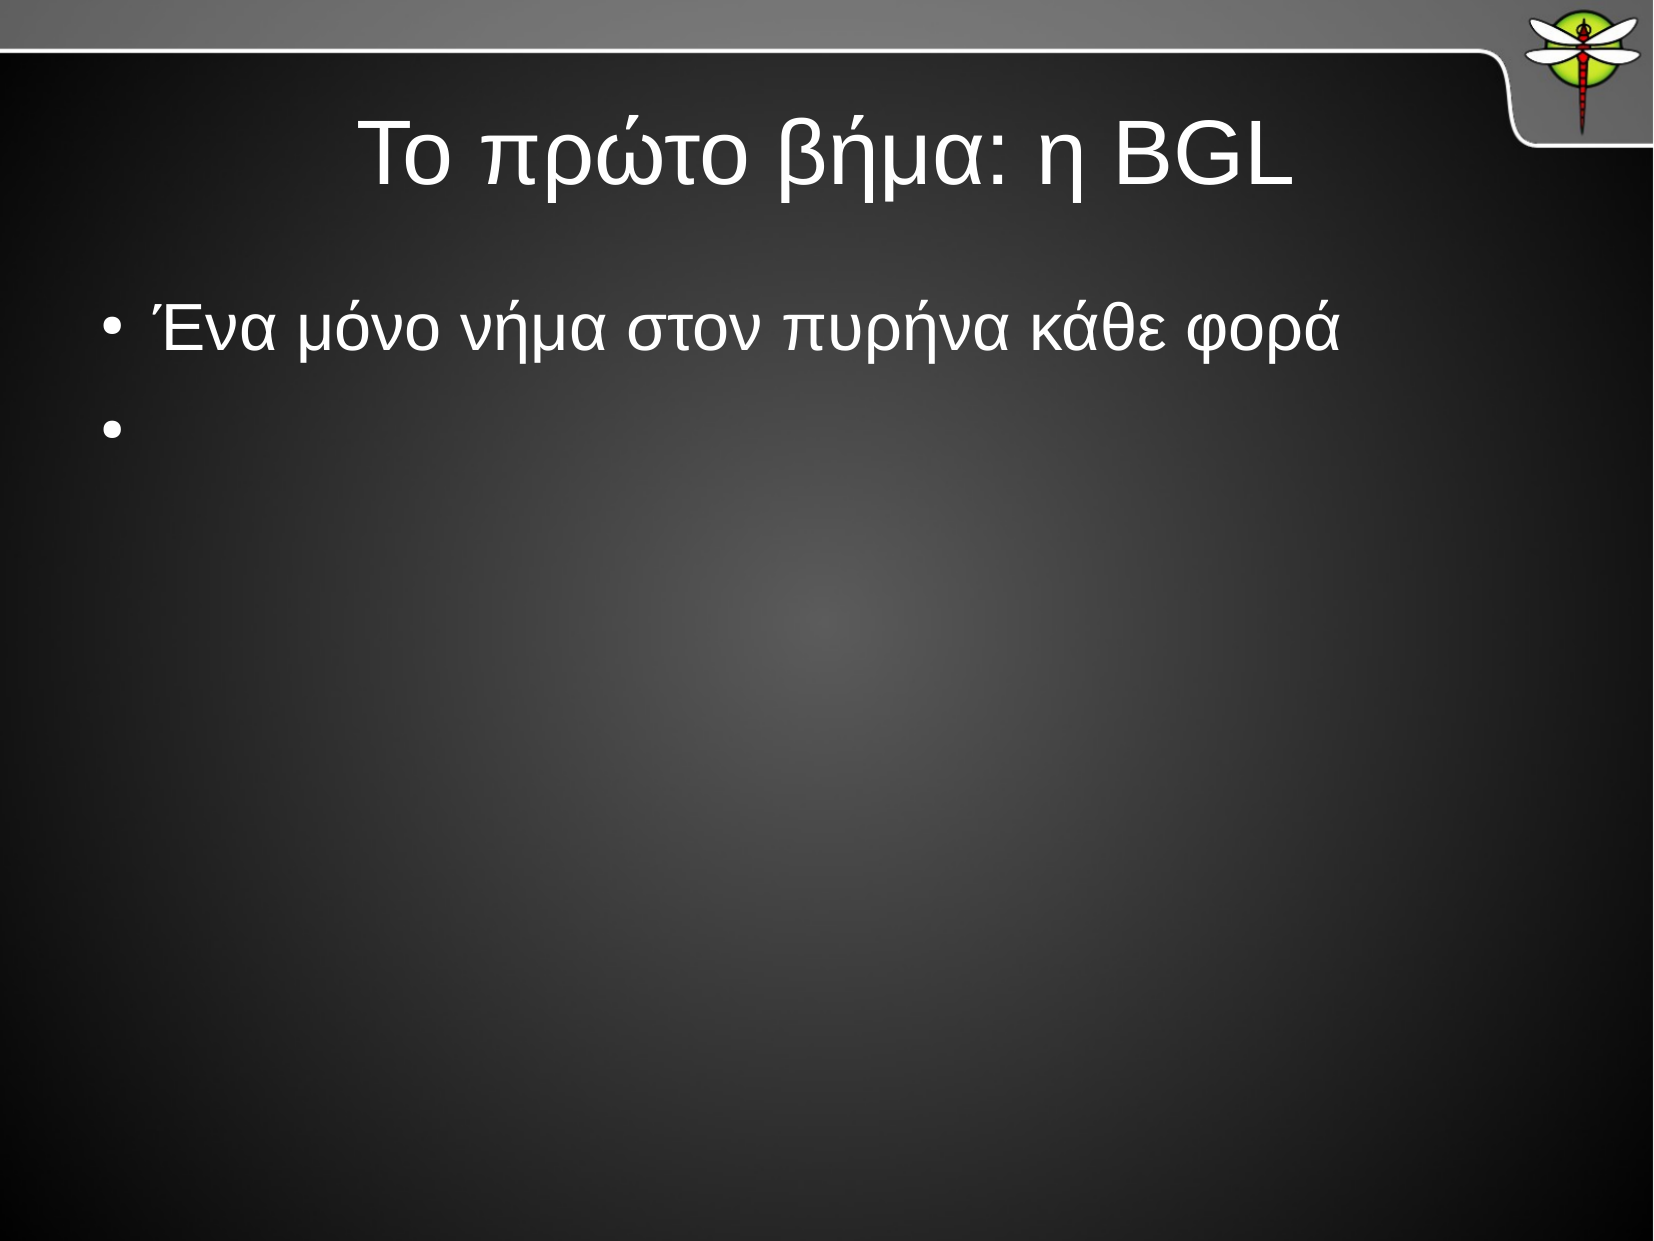

# Το πρώτο βήμα: η BGL
Ένα μόνο νήμα στον πυρήνα κάθε φορά